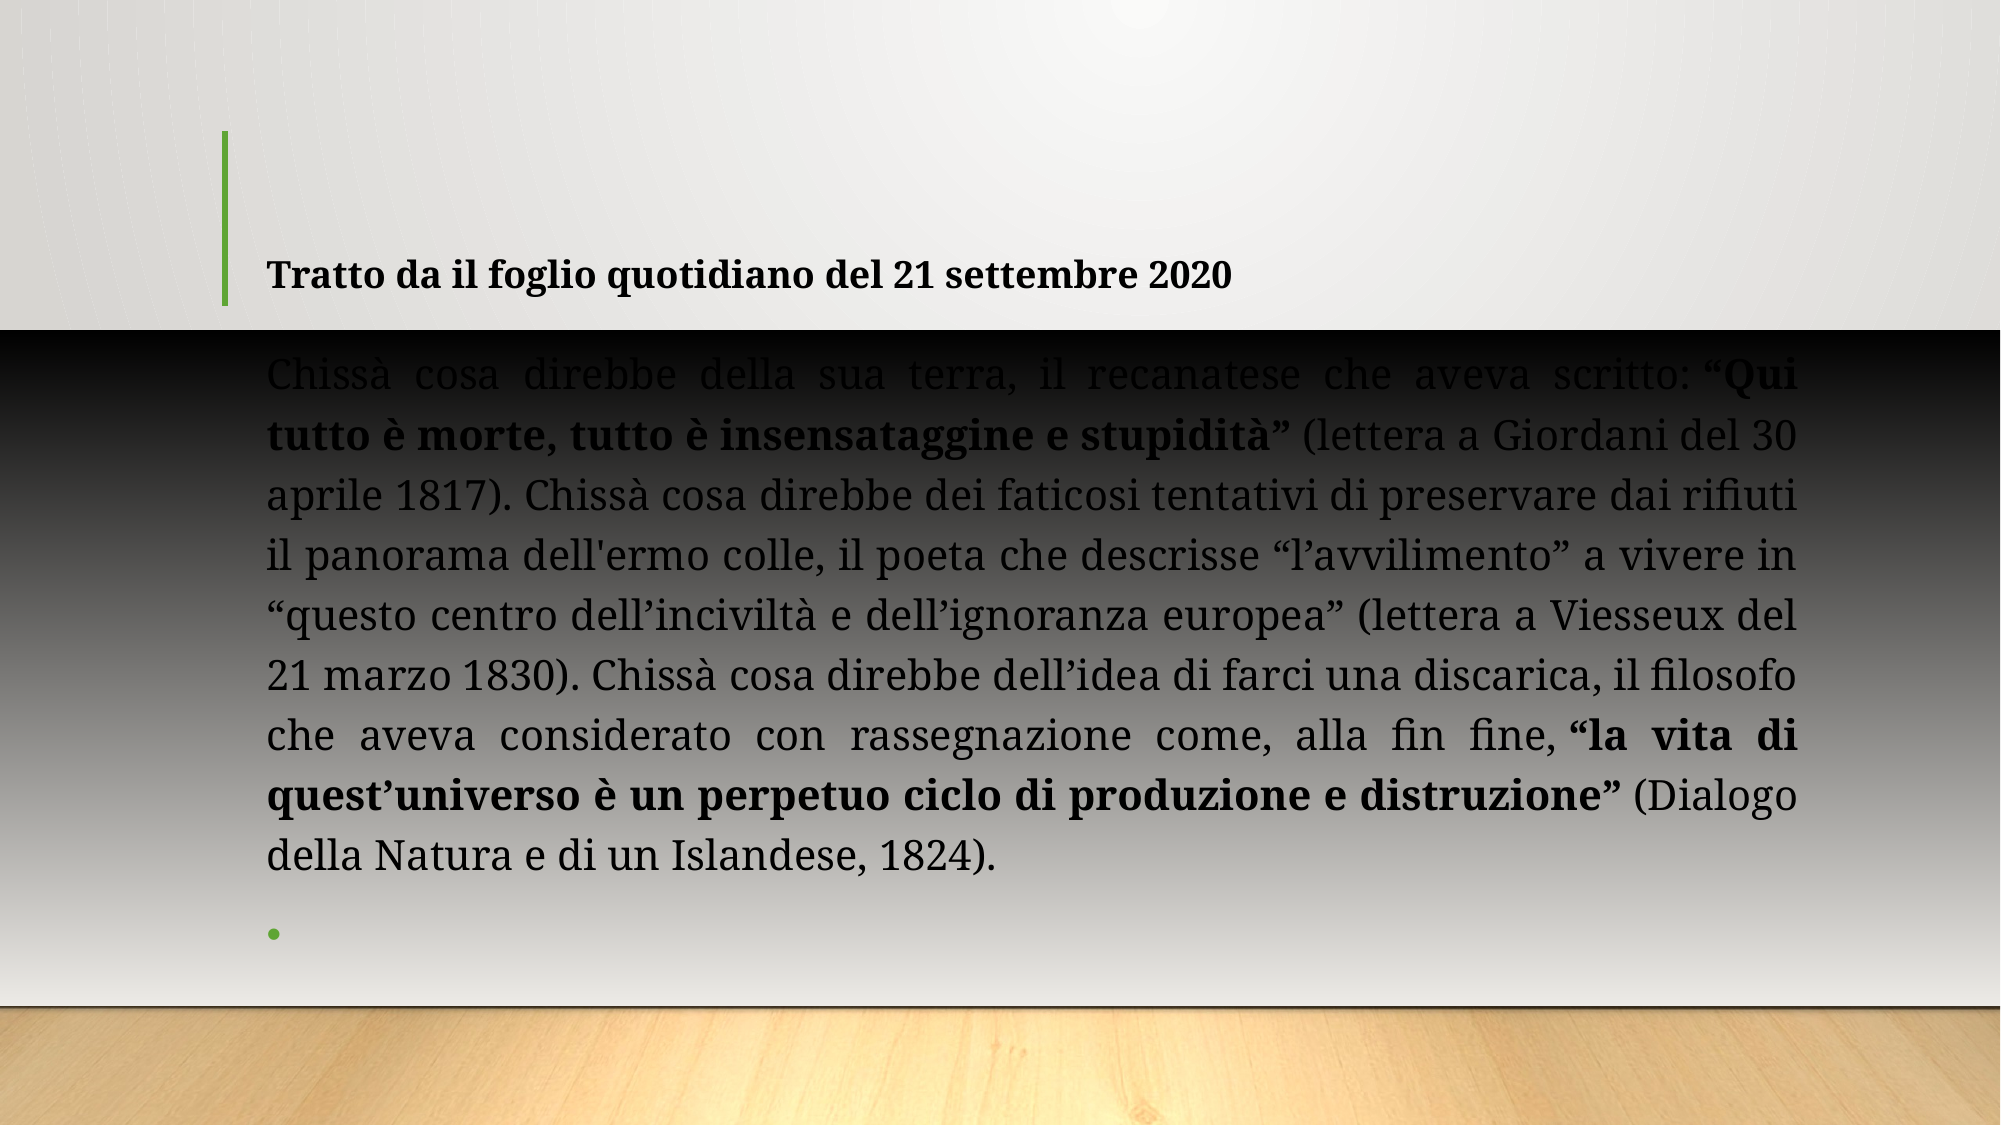

# Tratto da il foglio quotidiano del 21 settembre 2020
Chissà cosa direbbe della sua terra, il recanatese che aveva scritto: “Qui tutto è morte, tutto è insensataggine e stupidità” (lettera a Giordani del 30 aprile 1817). Chissà cosa direbbe dei faticosi tentativi di preservare dai rifiuti il panorama dell'ermo colle, il poeta che descrisse “l’avvilimento” a vivere in “questo centro dell’inciviltà e dell’ignoranza europea” (lettera a Viesseux del 21 marzo 1830). Chissà cosa direbbe dell’idea di farci una discarica, il filosofo che aveva considerato con rassegnazione come, alla fin fine, “la vita di quest’universo è un perpetuo ciclo di produzione e distruzione” (Dialogo della Natura e di un Islandese, 1824).